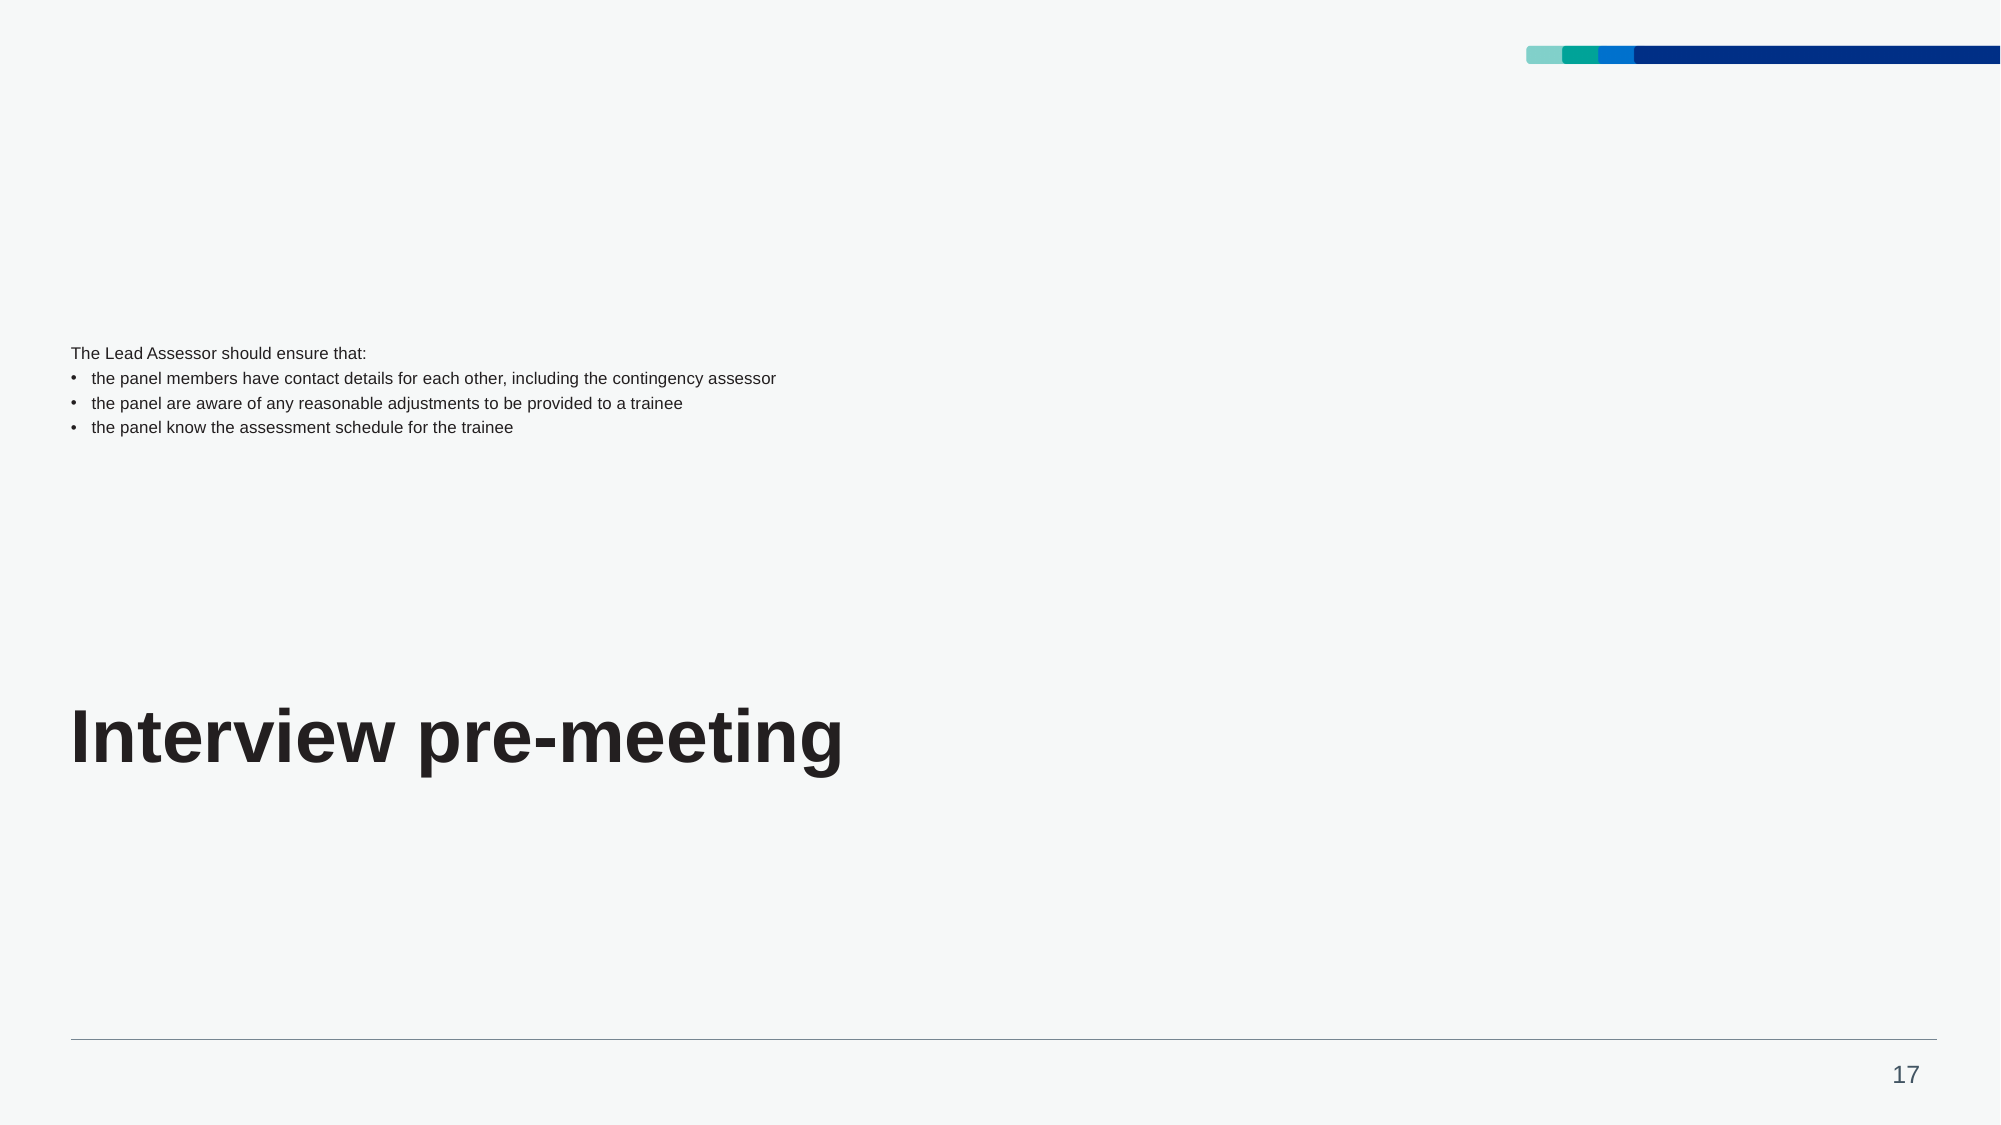

# The Lead Assessor should ensure that:
the panel members have contact details for each other, including the contingency assessor
the panel are aware of any reasonable adjustments to be provided to a trainee
the panel know the assessment schedule for the trainee
Interview pre-meeting